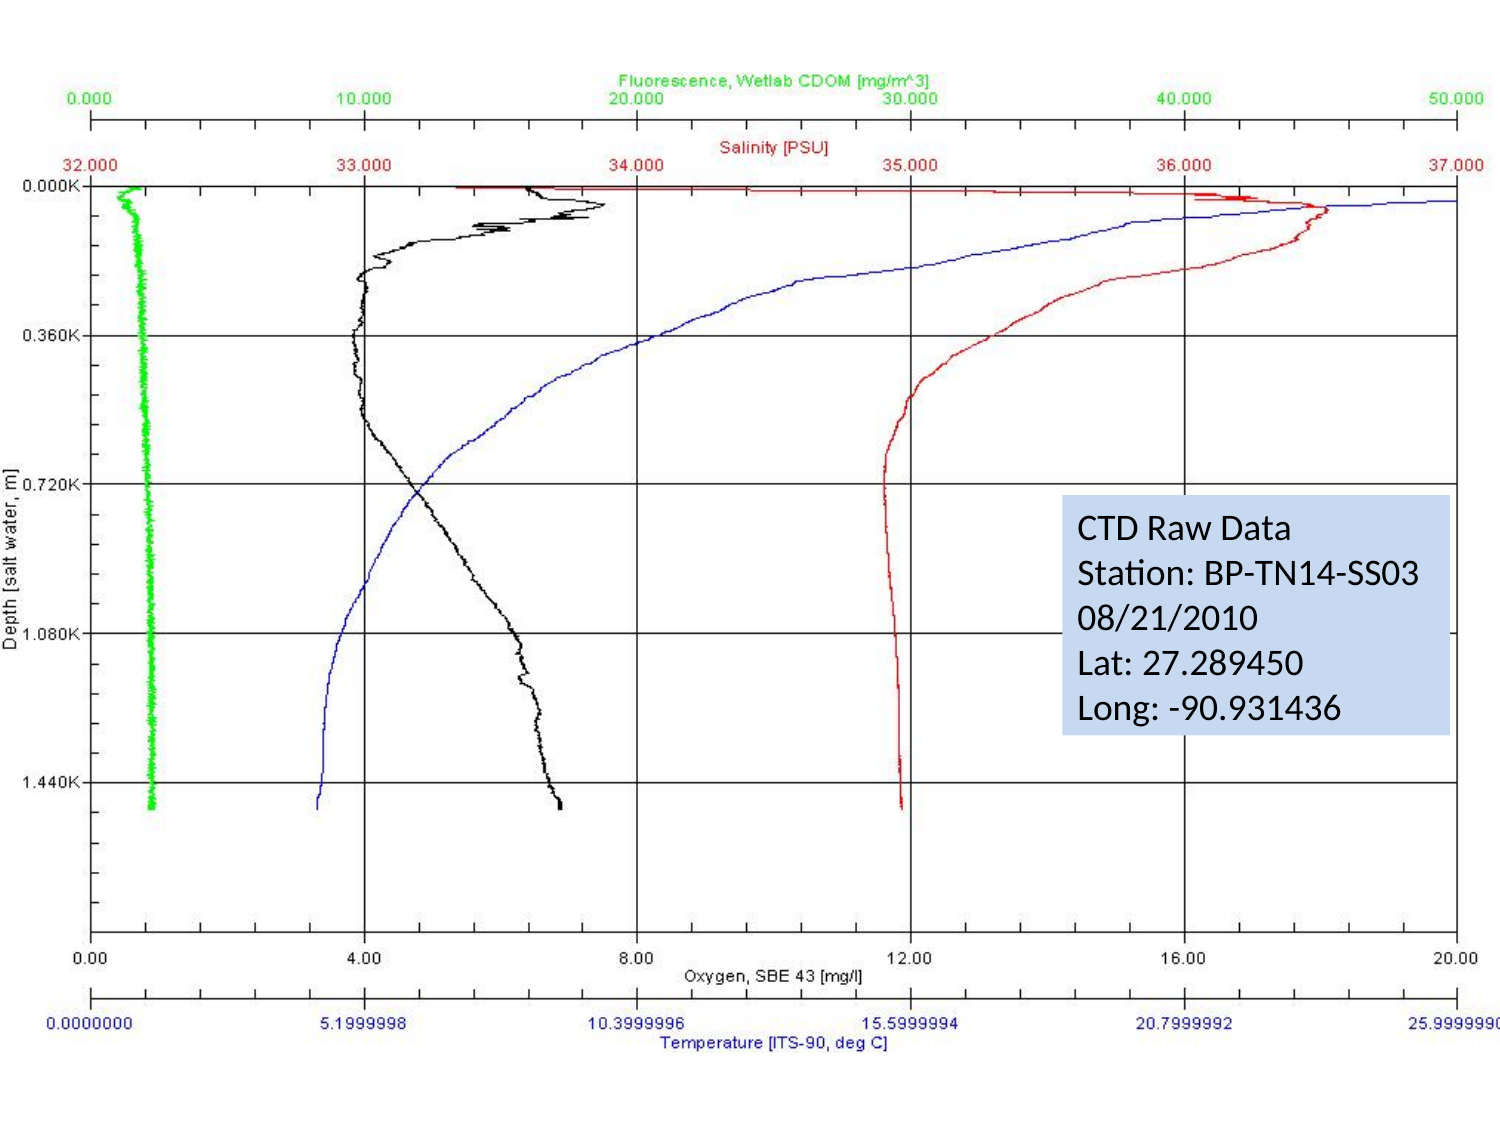

CTD Raw Data
Station: BP-TN14-SS03
08/21/2010
Lat: 27.289450
Long: -90.931436